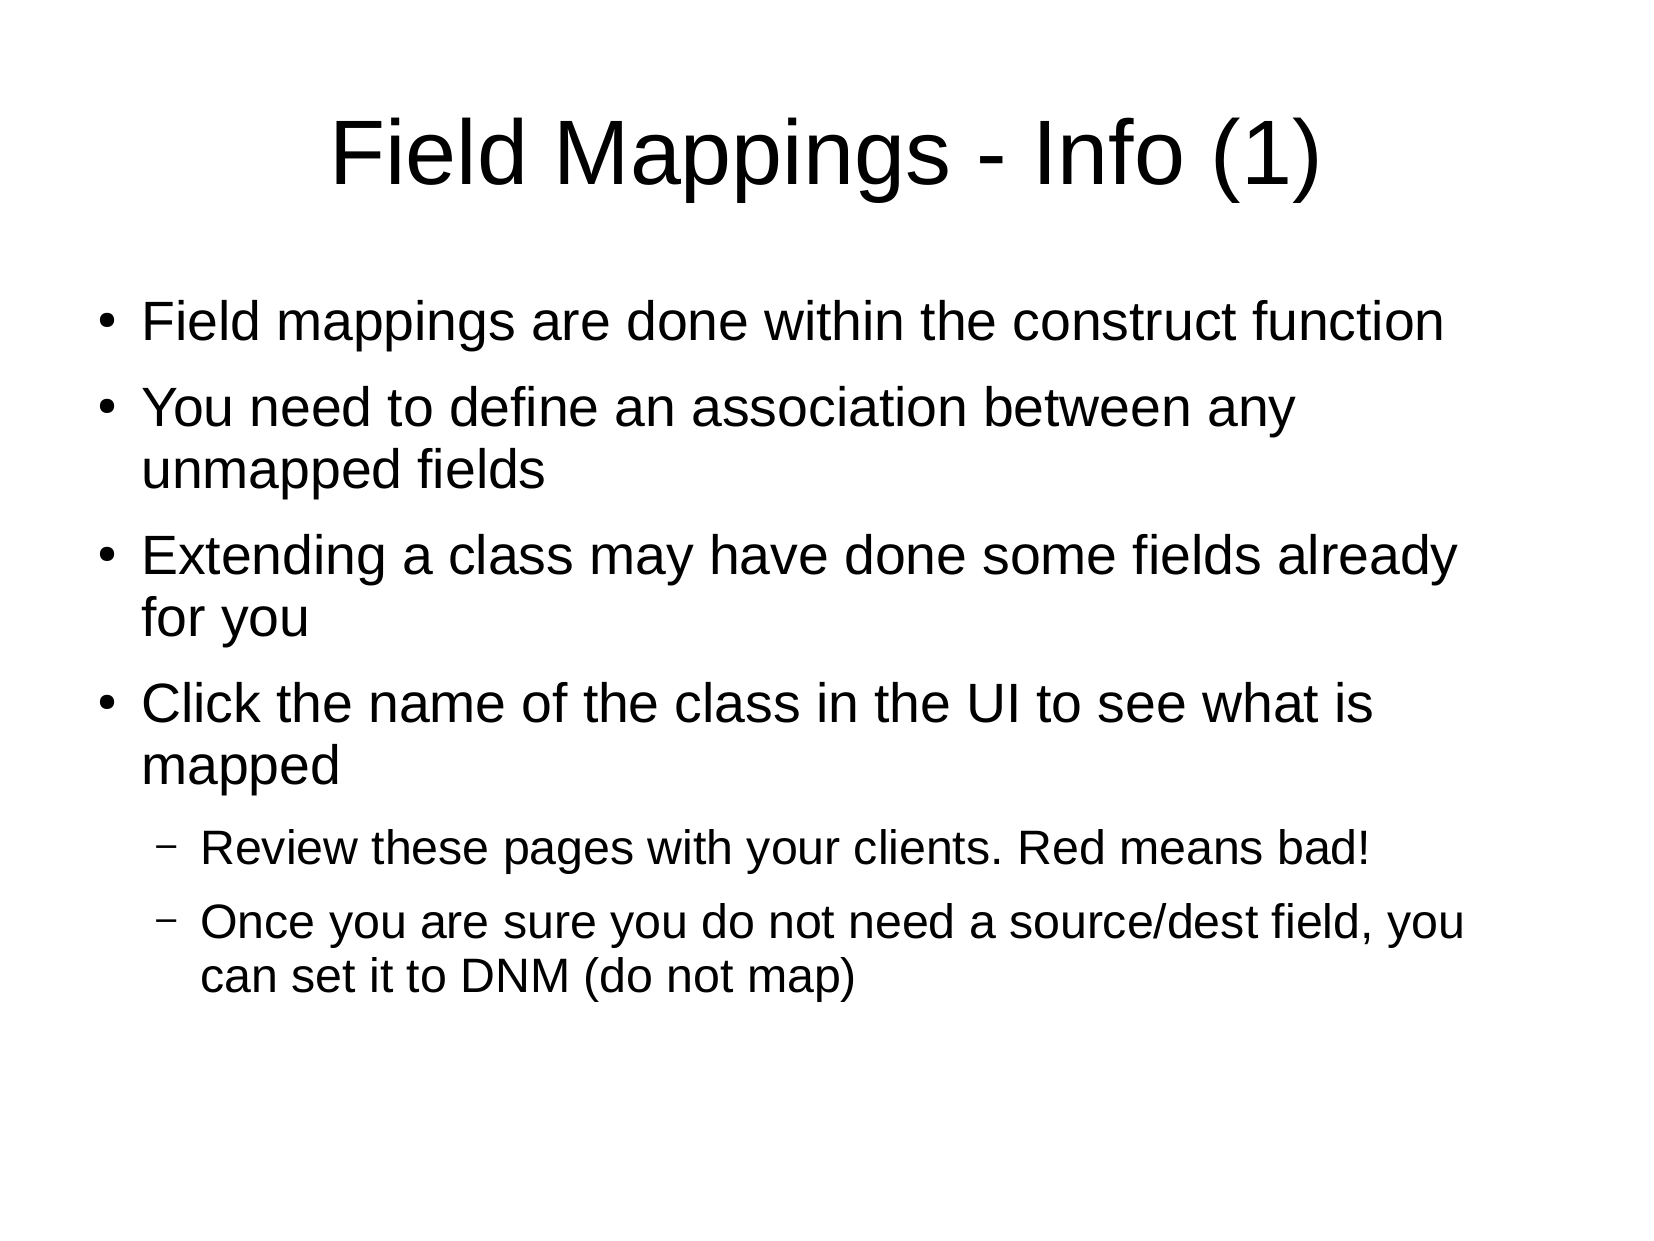

# Field Mappings - Info (1)
Field mappings are done within the construct function
You need to define an association between any unmapped fields
Extending a class may have done some fields already for you
Click the name of the class in the UI to see what is mapped
Review these pages with your clients. Red means bad!
Once you are sure you do not need a source/dest field, you can set it to DNM (do not map)